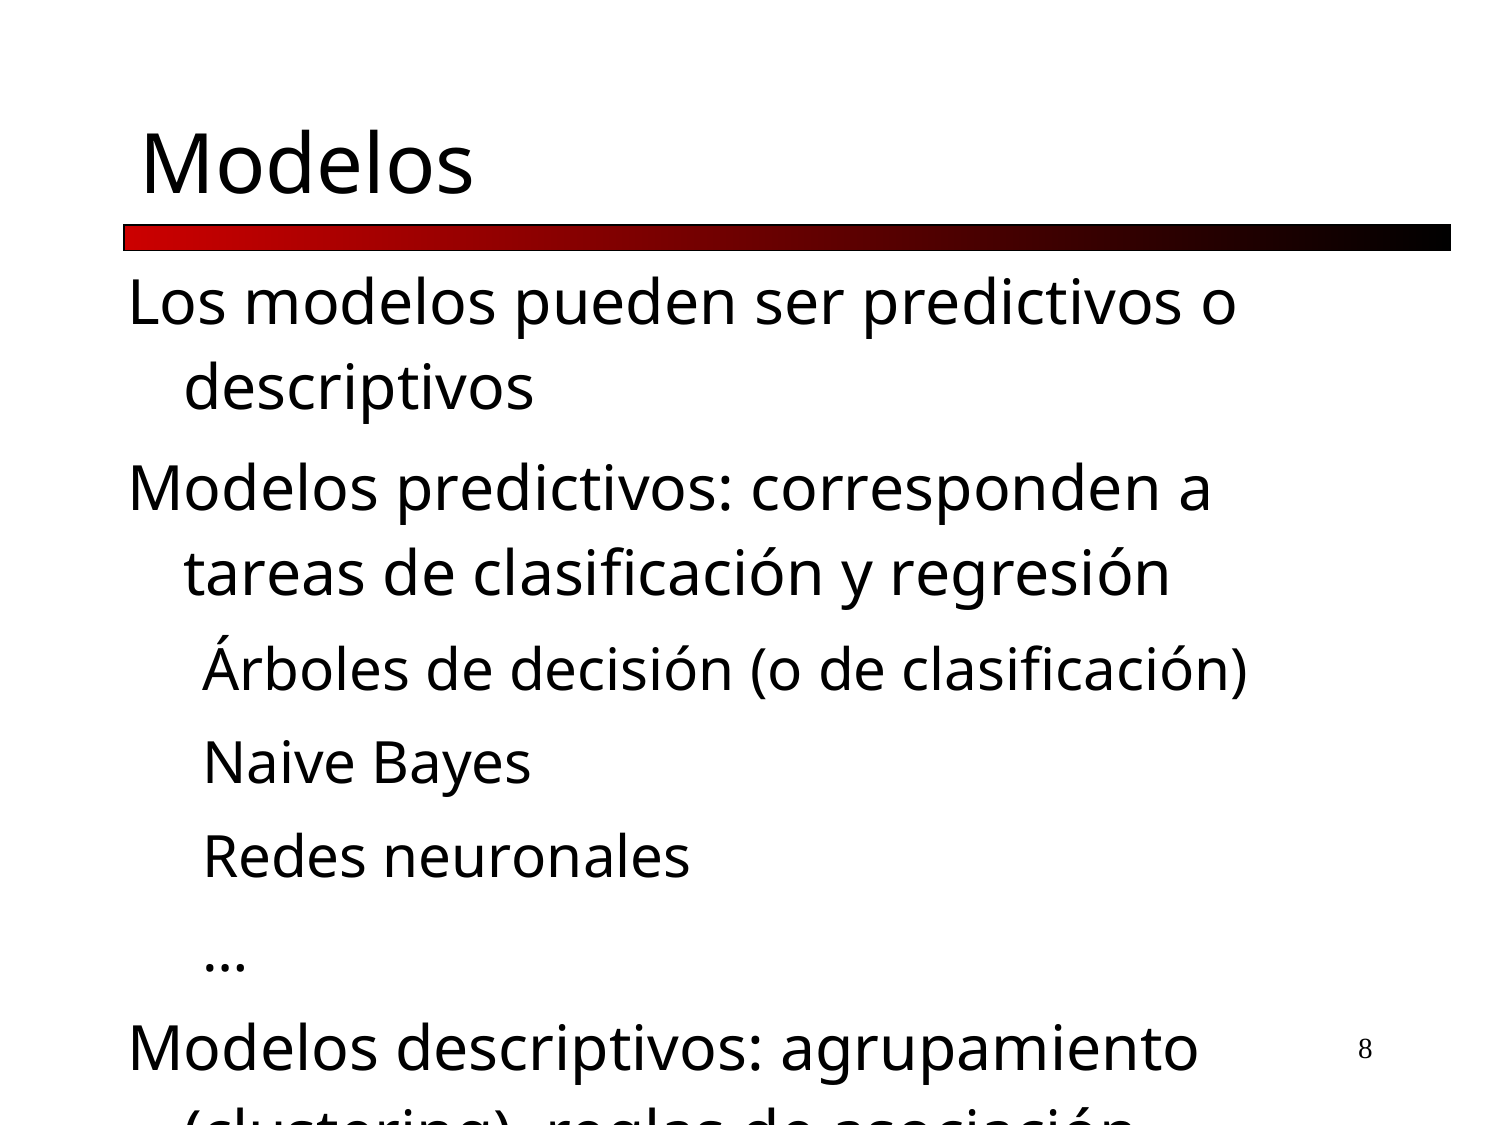

# Modelos
Los modelos pueden ser predictivos o descriptivos
Modelos predictivos: corresponden a tareas de clasificación y regresión
Árboles de decisión (o de clasificación)
Naive Bayes
Redes neuronales
…
Modelos descriptivos: agrupamiento (clustering), reglas de asociación, ...
8